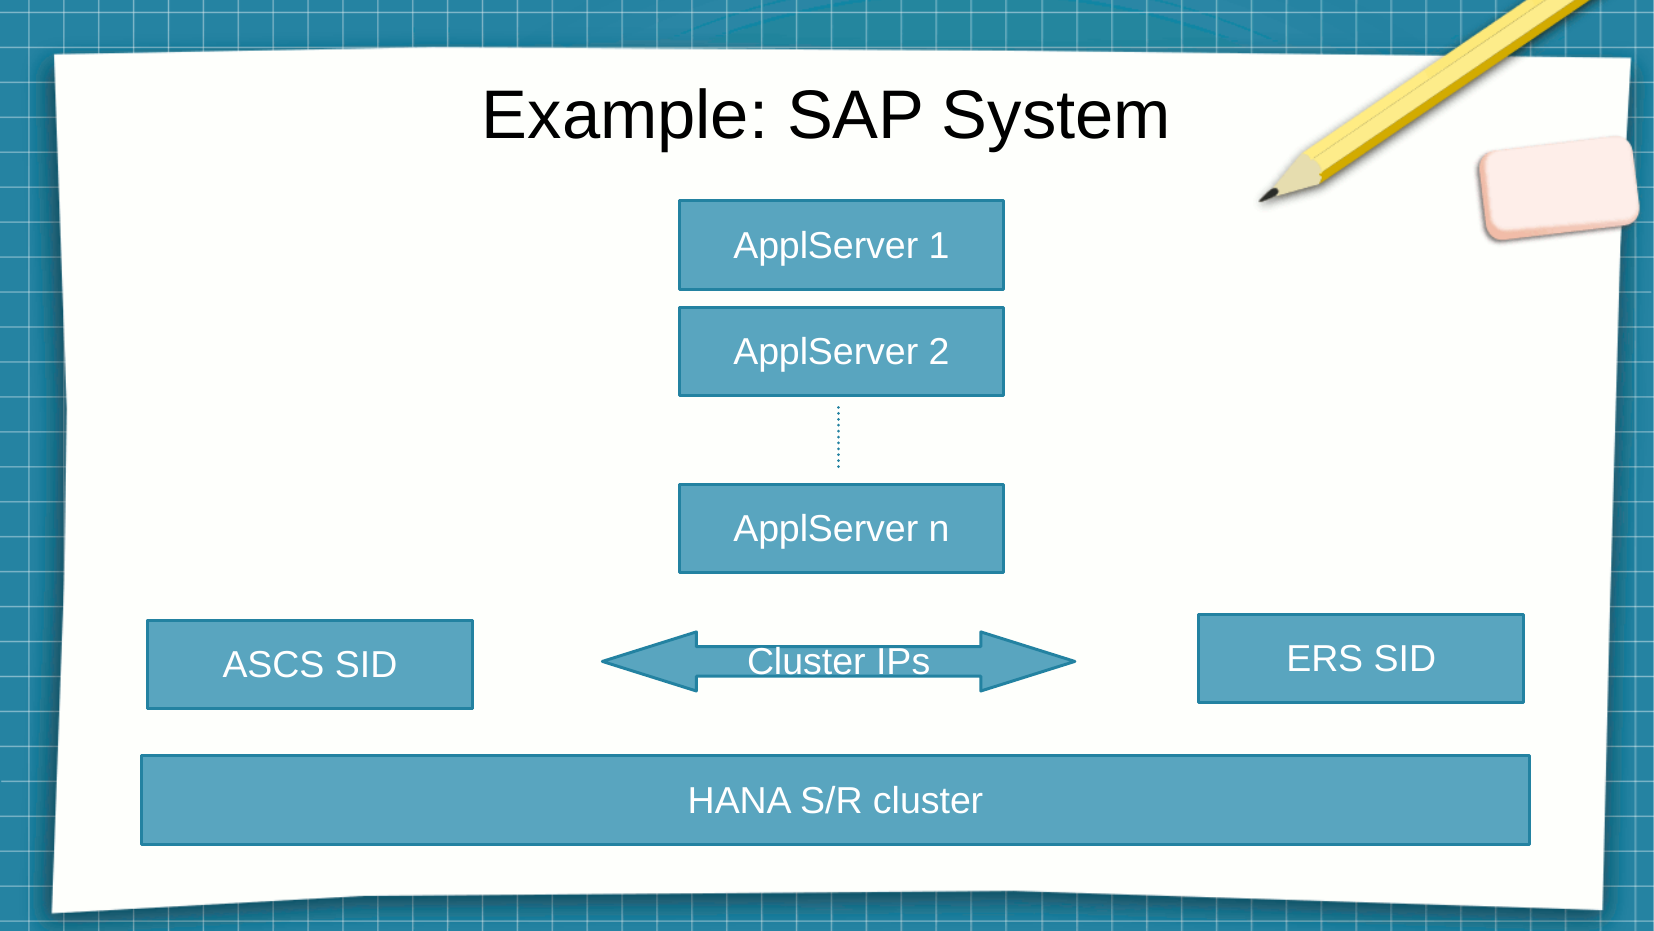

# Example: SAP System
ApplServer 1
ApplServer 2
ApplServer n
ERS SID
ASCS SID
ASCS SID
Cluster IPs
HANA S/R cluster